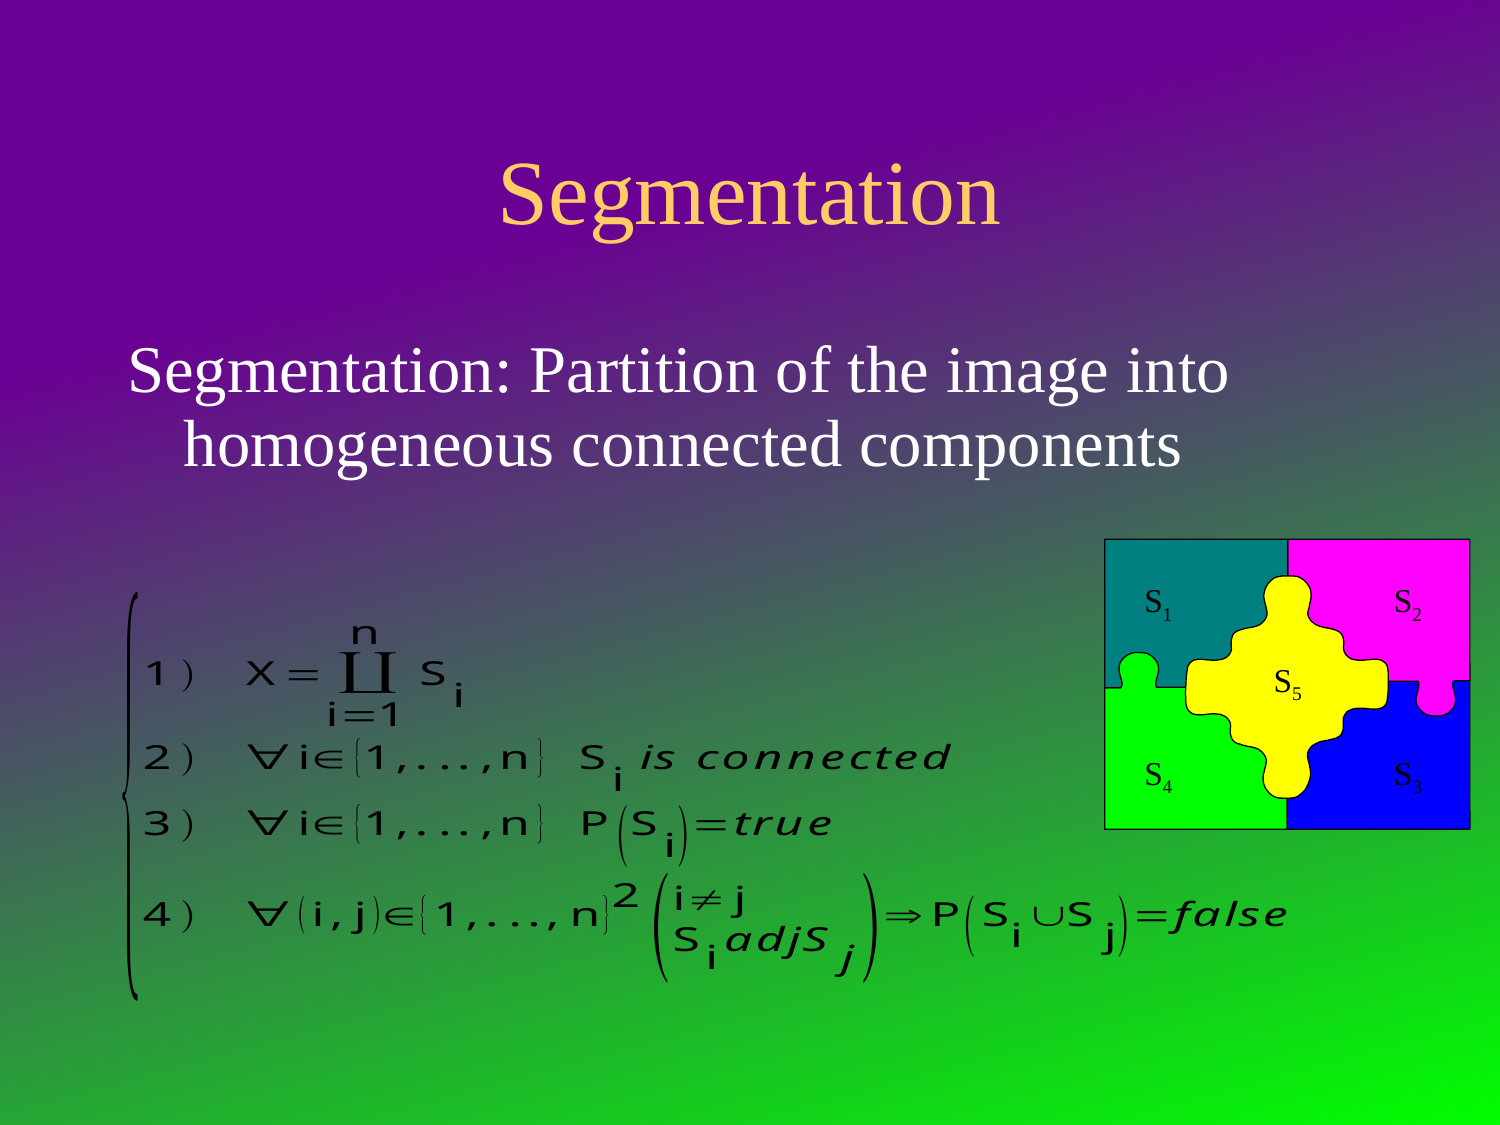

# Segmentation
Segmentation: Partition of the image into homogeneous connected components
S1
S2
S5
S4
S3